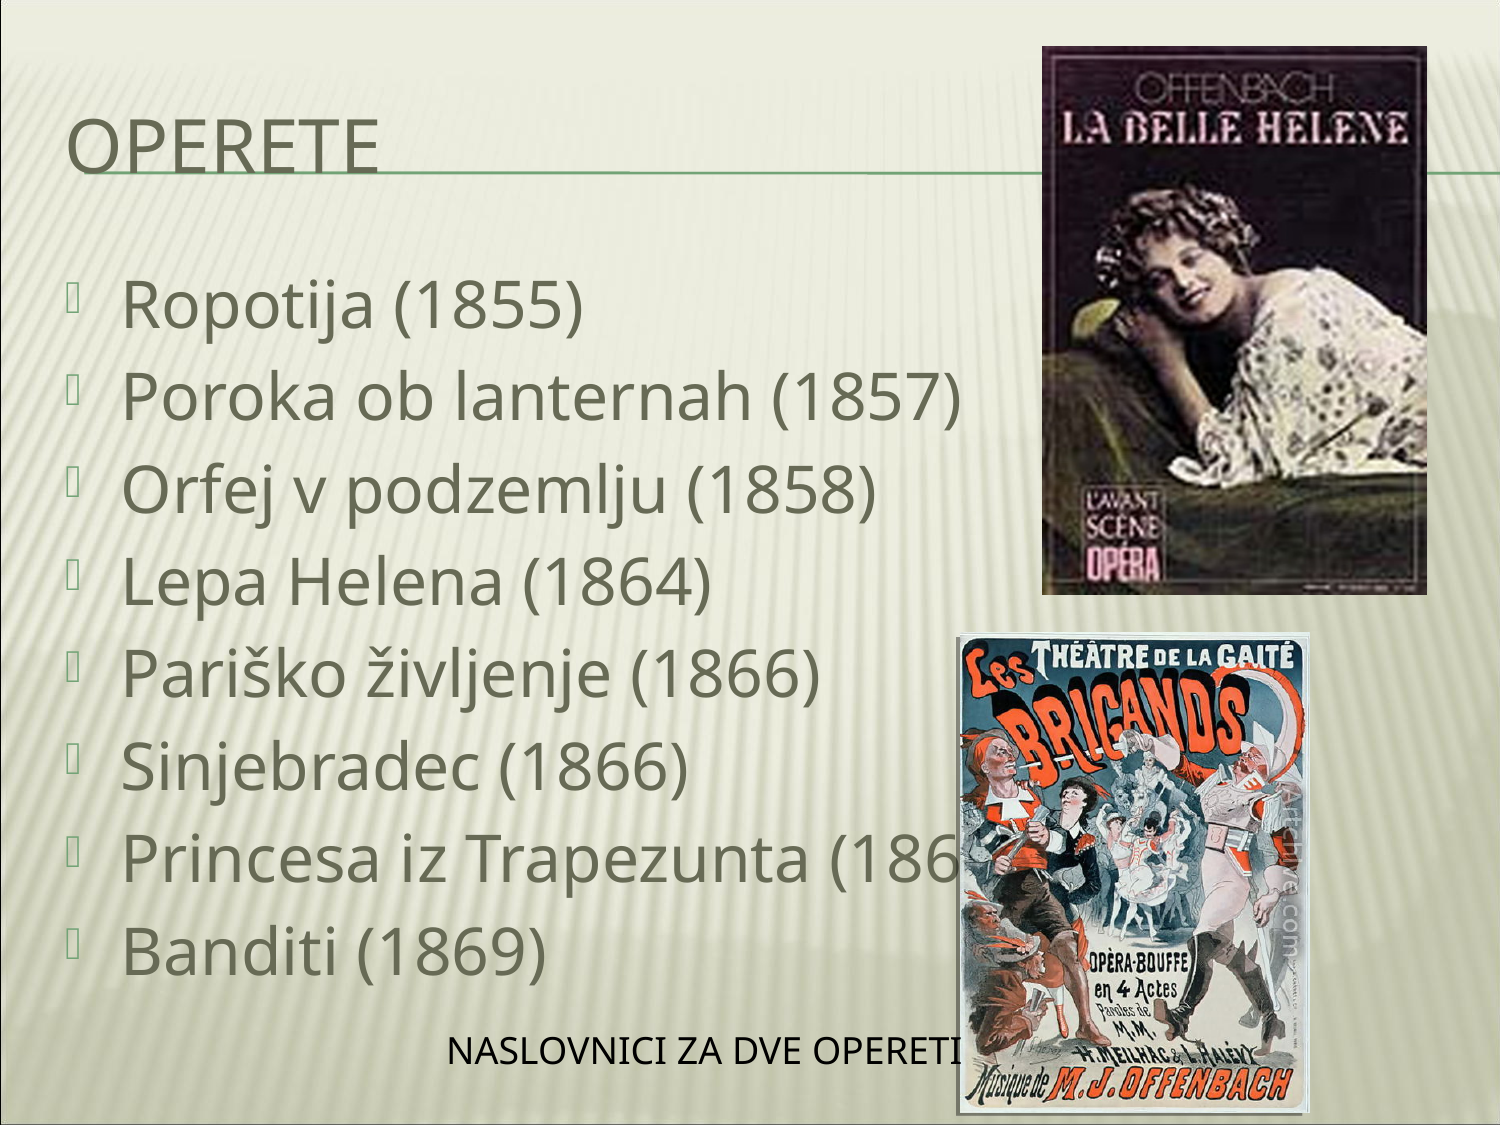

# OPERETE
Ropotija (1855)
Poroka ob lanternah (1857)
Orfej v podzemlju (1858)
Lepa Helena (1864)
Pariško življenje (1866)
Sinjebradec (1866)
Princesa iz Trapezunta (1869)
Banditi (1869)
NASLOVNICI ZA DVE OPERETI